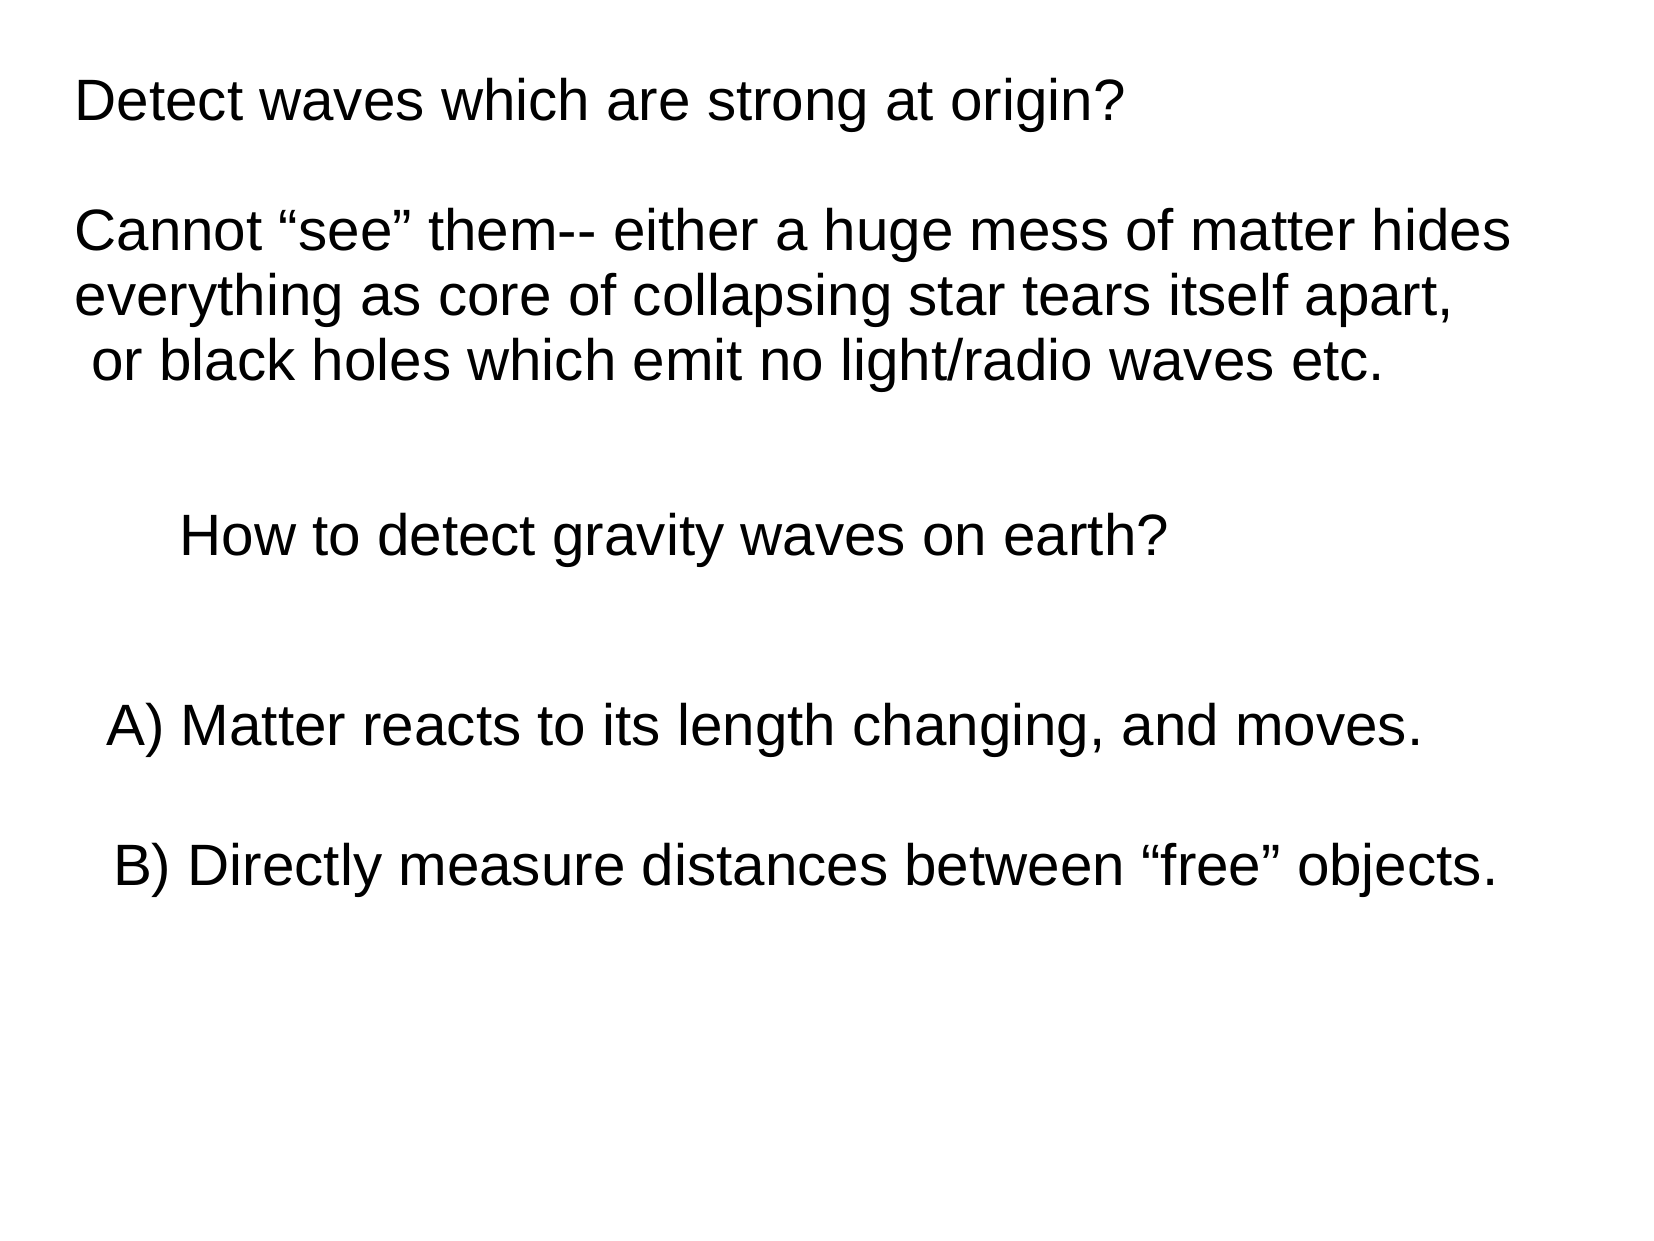

Detect waves which are strong at origin?
Cannot “see” them-- either a huge mess of matter hides
everything as core of collapsing star tears itself apart,
 or black holes which emit no light/radio waves etc.
How to detect gravity waves on earth?
A) Matter reacts to its length changing, and moves.
B) Directly measure distances between “free” objects.